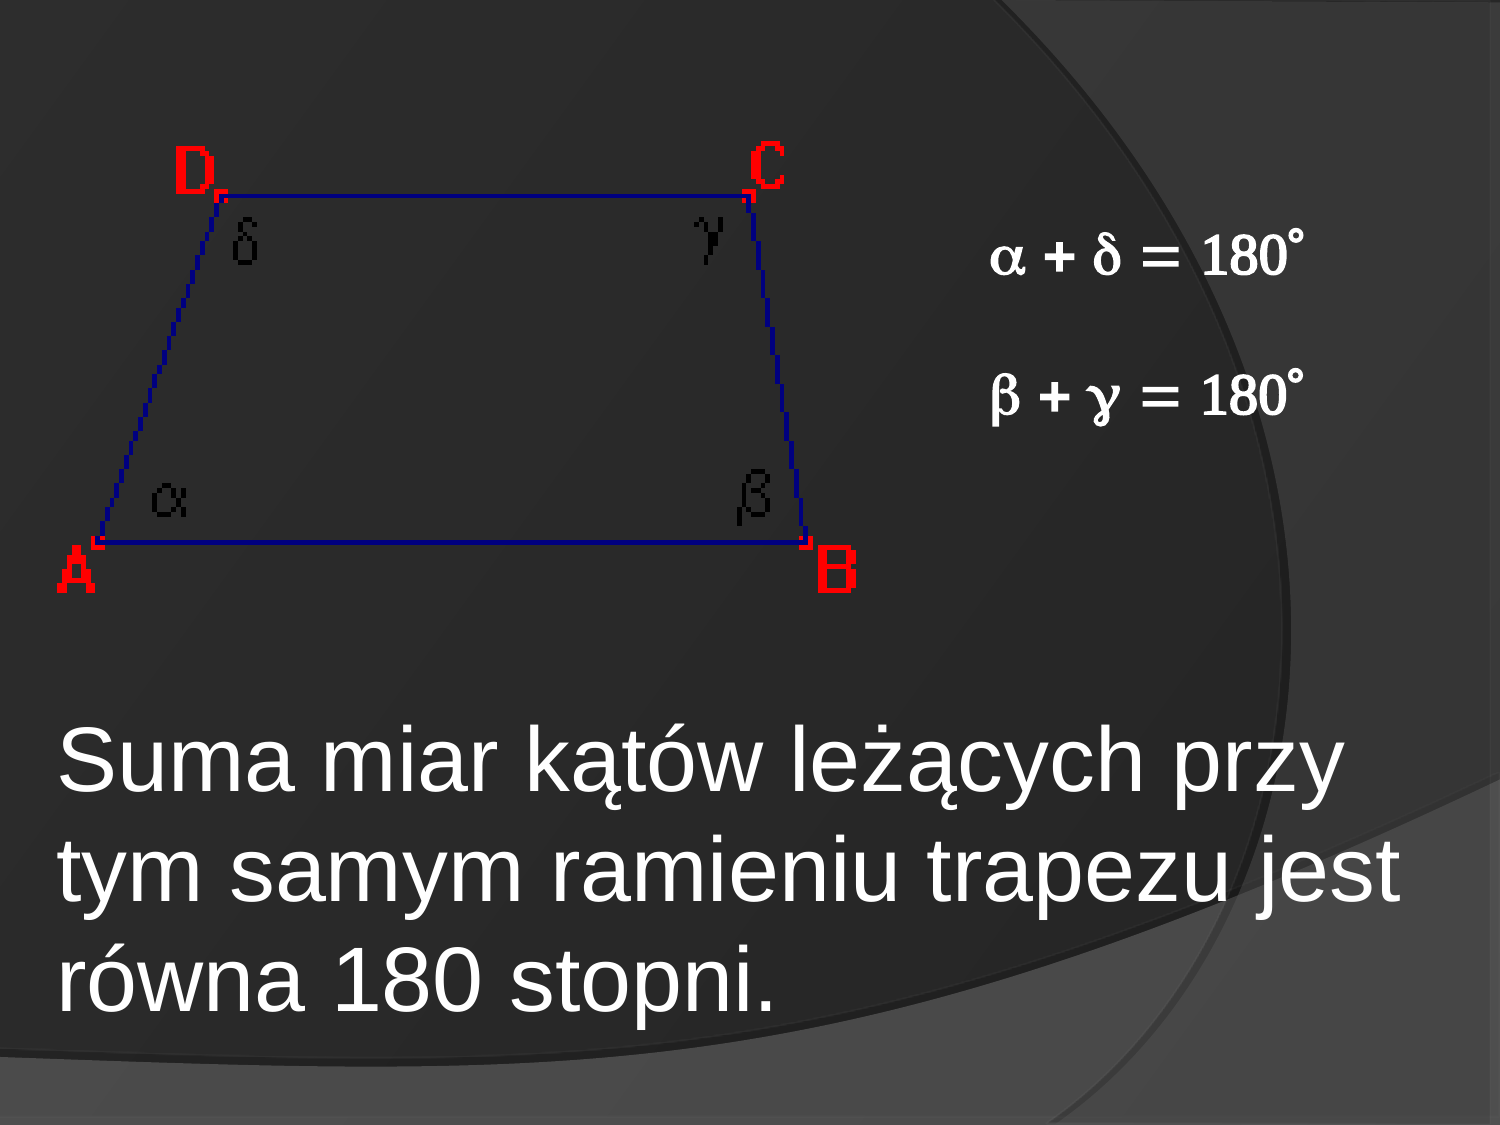

    
    
Suma miar kątów leżących przy tym samym ramieniu trapezu jest równa 180 stopni.